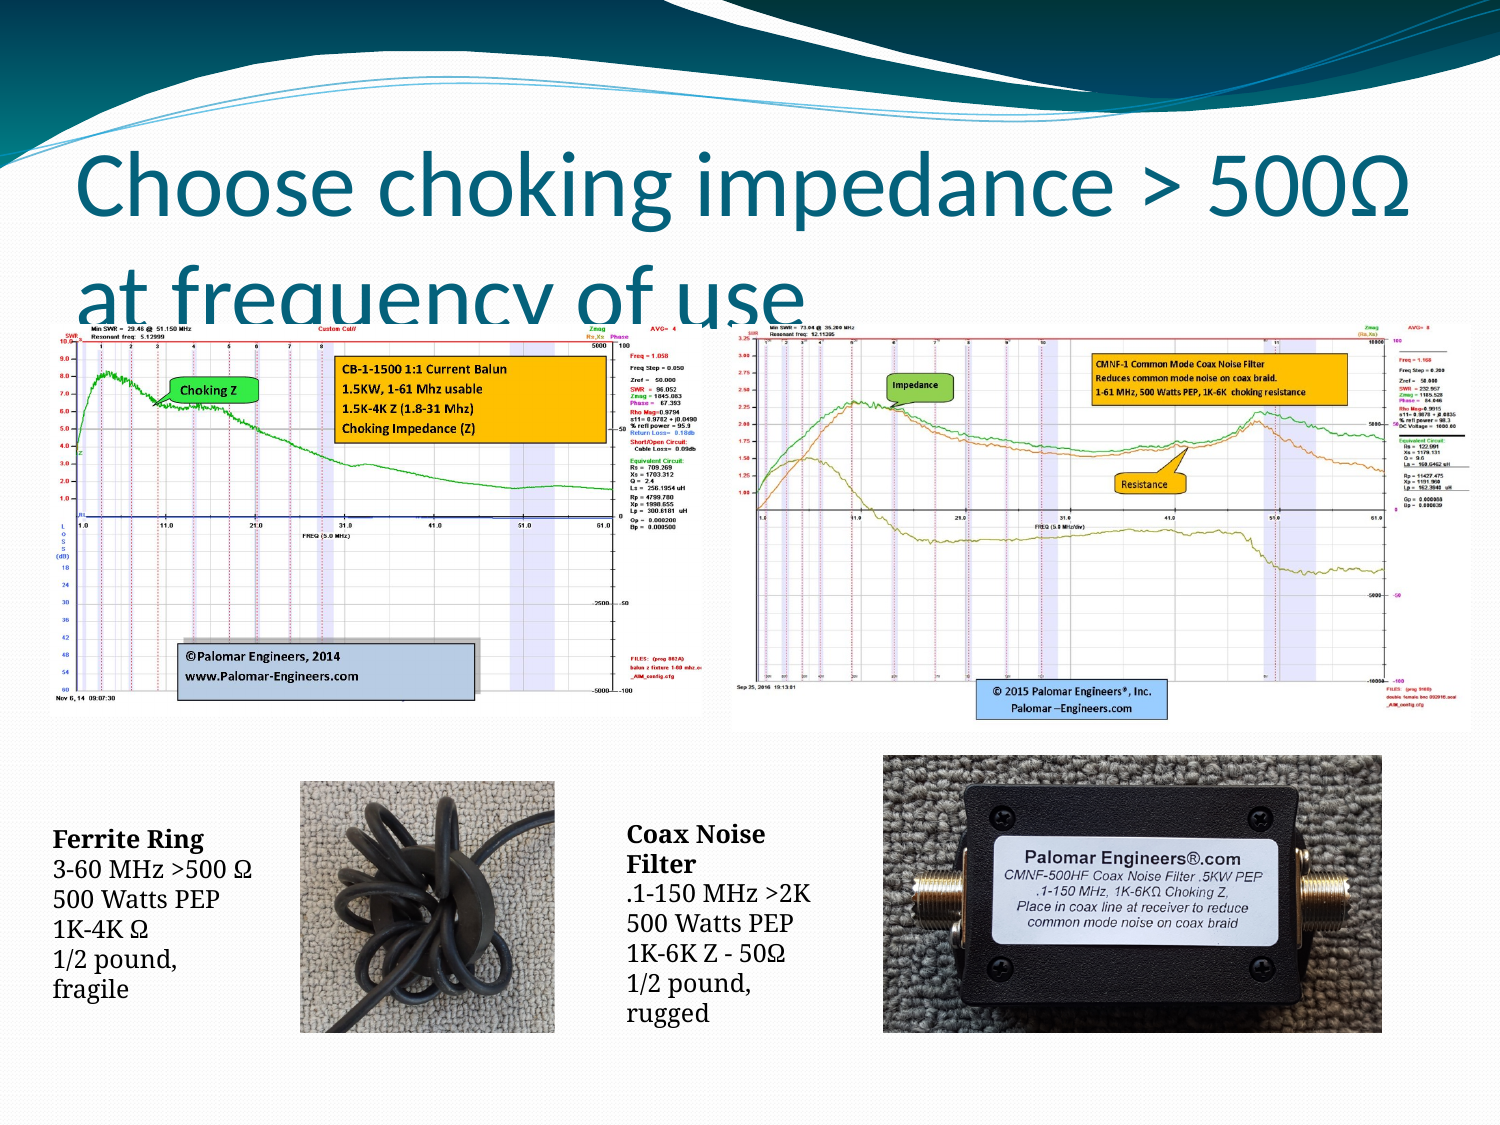

# Choose choking impedance > 500Ω at frequency of use
Coax Noise Filter
.1-150 MHz >2K
500 Watts PEP
1K-6K Z - 50Ω
1/2 pound, rugged
Ferrite Ring
3-60 MHz >500 Ω
500 Watts PEP
1K-4K Ω
1/2 pound, fragile